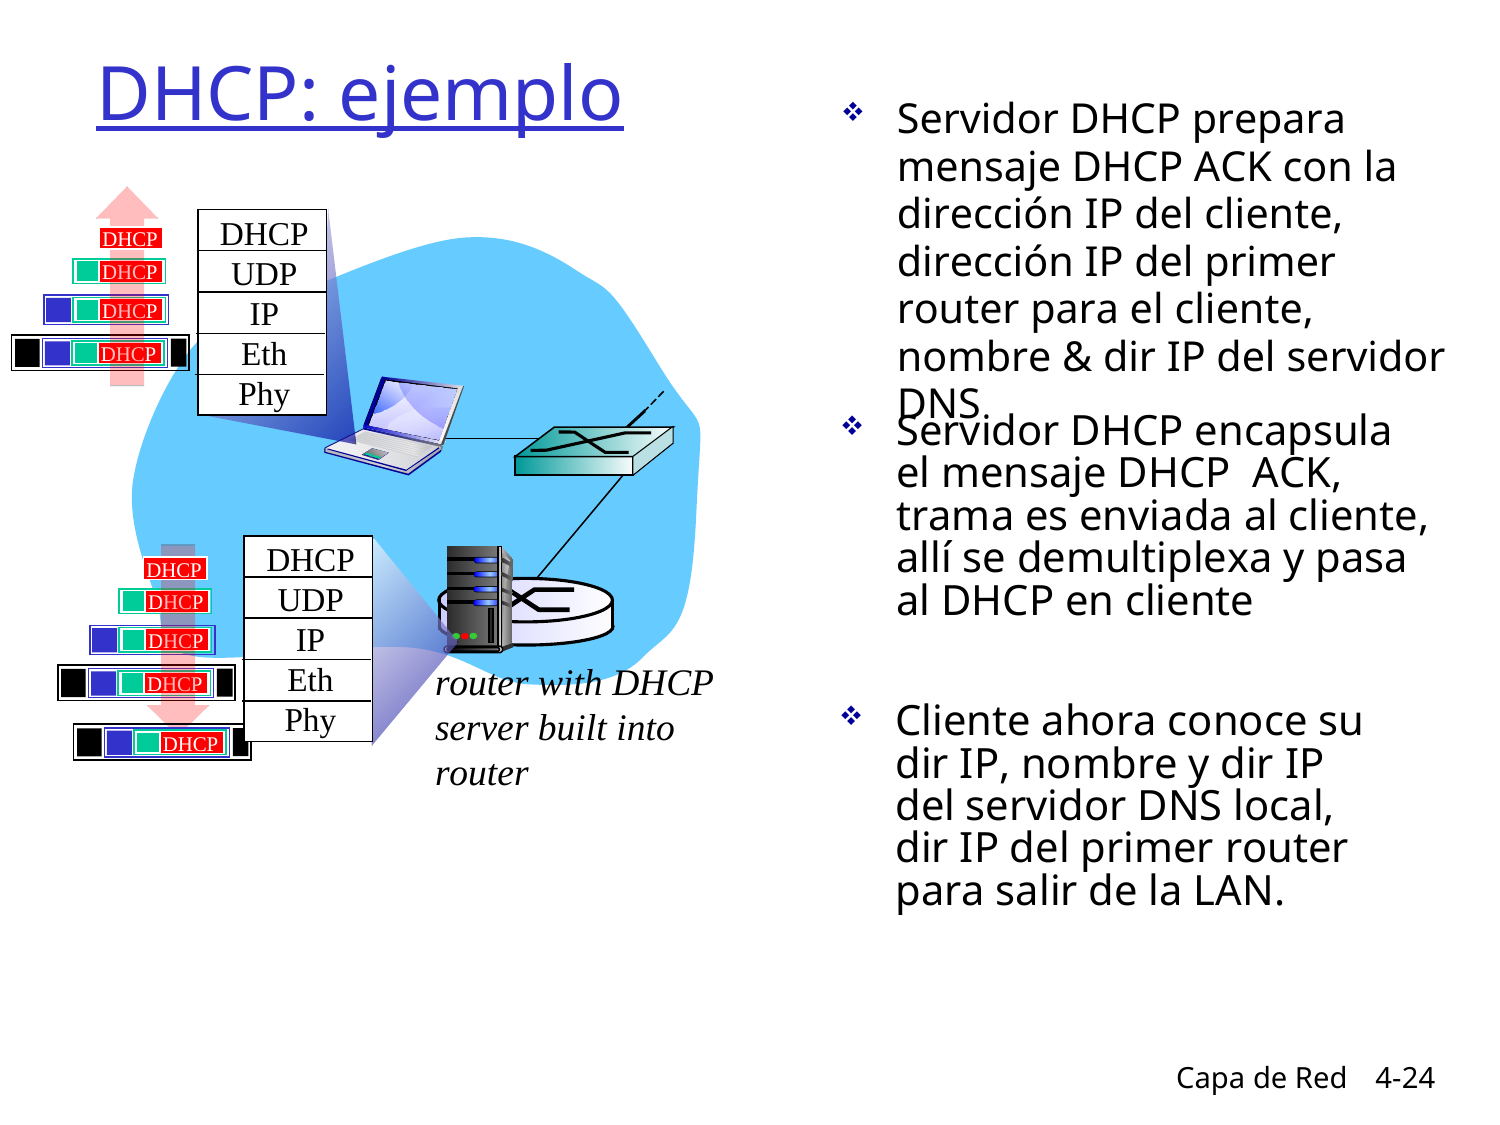

DHCP: ejemplo
# Servidor DHCP prepara mensaje DHCP ACK con la dirección IP del cliente, dirección IP del primer router para el cliente, nombre & dir IP del servidor DNS
DHCP
DHCP
DHCP
DHCP
DHCP
UDP
IP
Eth
Phy
Servidor DHCP encapsula el mensaje DHCP ACK, trama es enviada al cliente, allí se demultiplexa y pasa al DHCP en cliente
DHCP
UDP
IP
Eth
Phy
DHCP
DHCP
DHCP
DHCP
router with DHCP
server built into
router
Cliente ahora conoce su dir IP, nombre y dir IP del servidor DNS local, dir IP del primer router para salir de la LAN.
DHCP
24